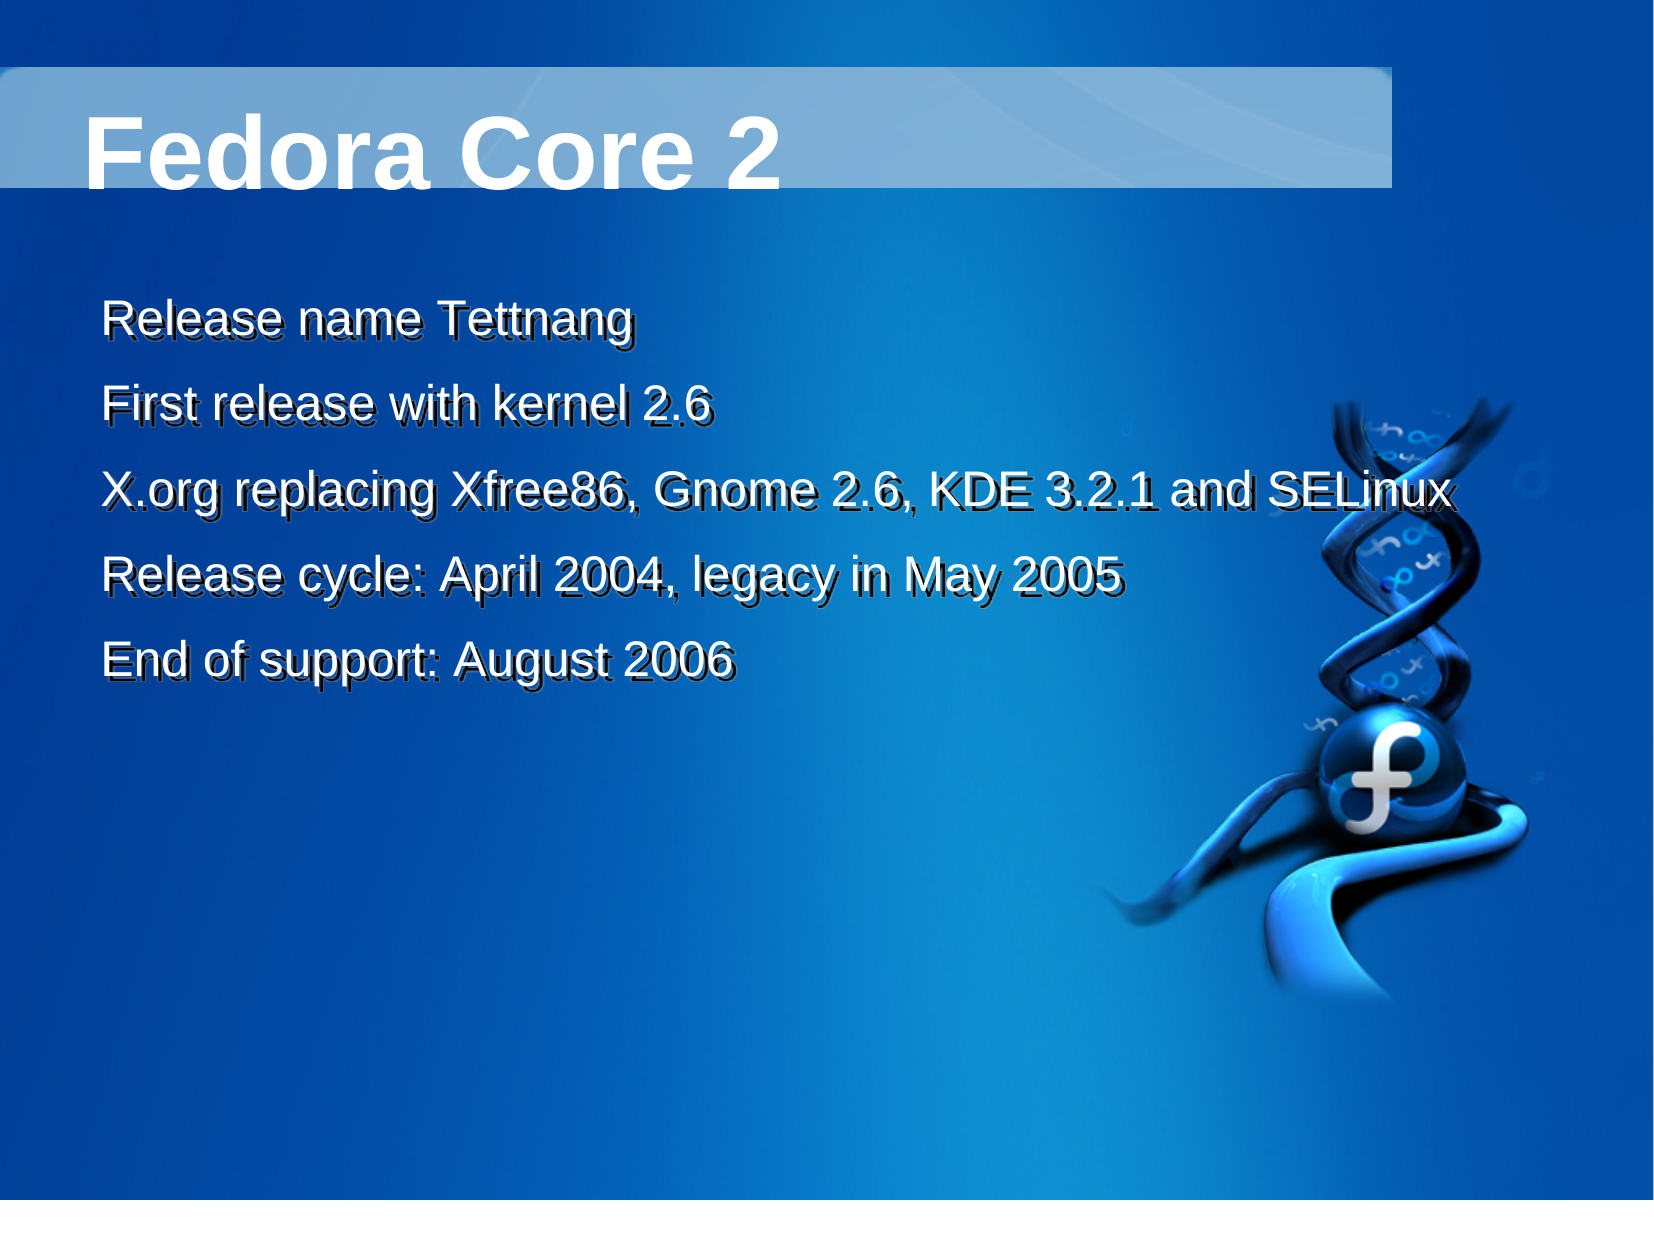

# Fedora Core 2
Release name Tettnang
First release with kernel 2.6
X.org replacing Xfree86, Gnome 2.6, KDE 3.2.1 and SELinux
Release cycle: April 2004, legacy in May 2005
End of support: August 2006